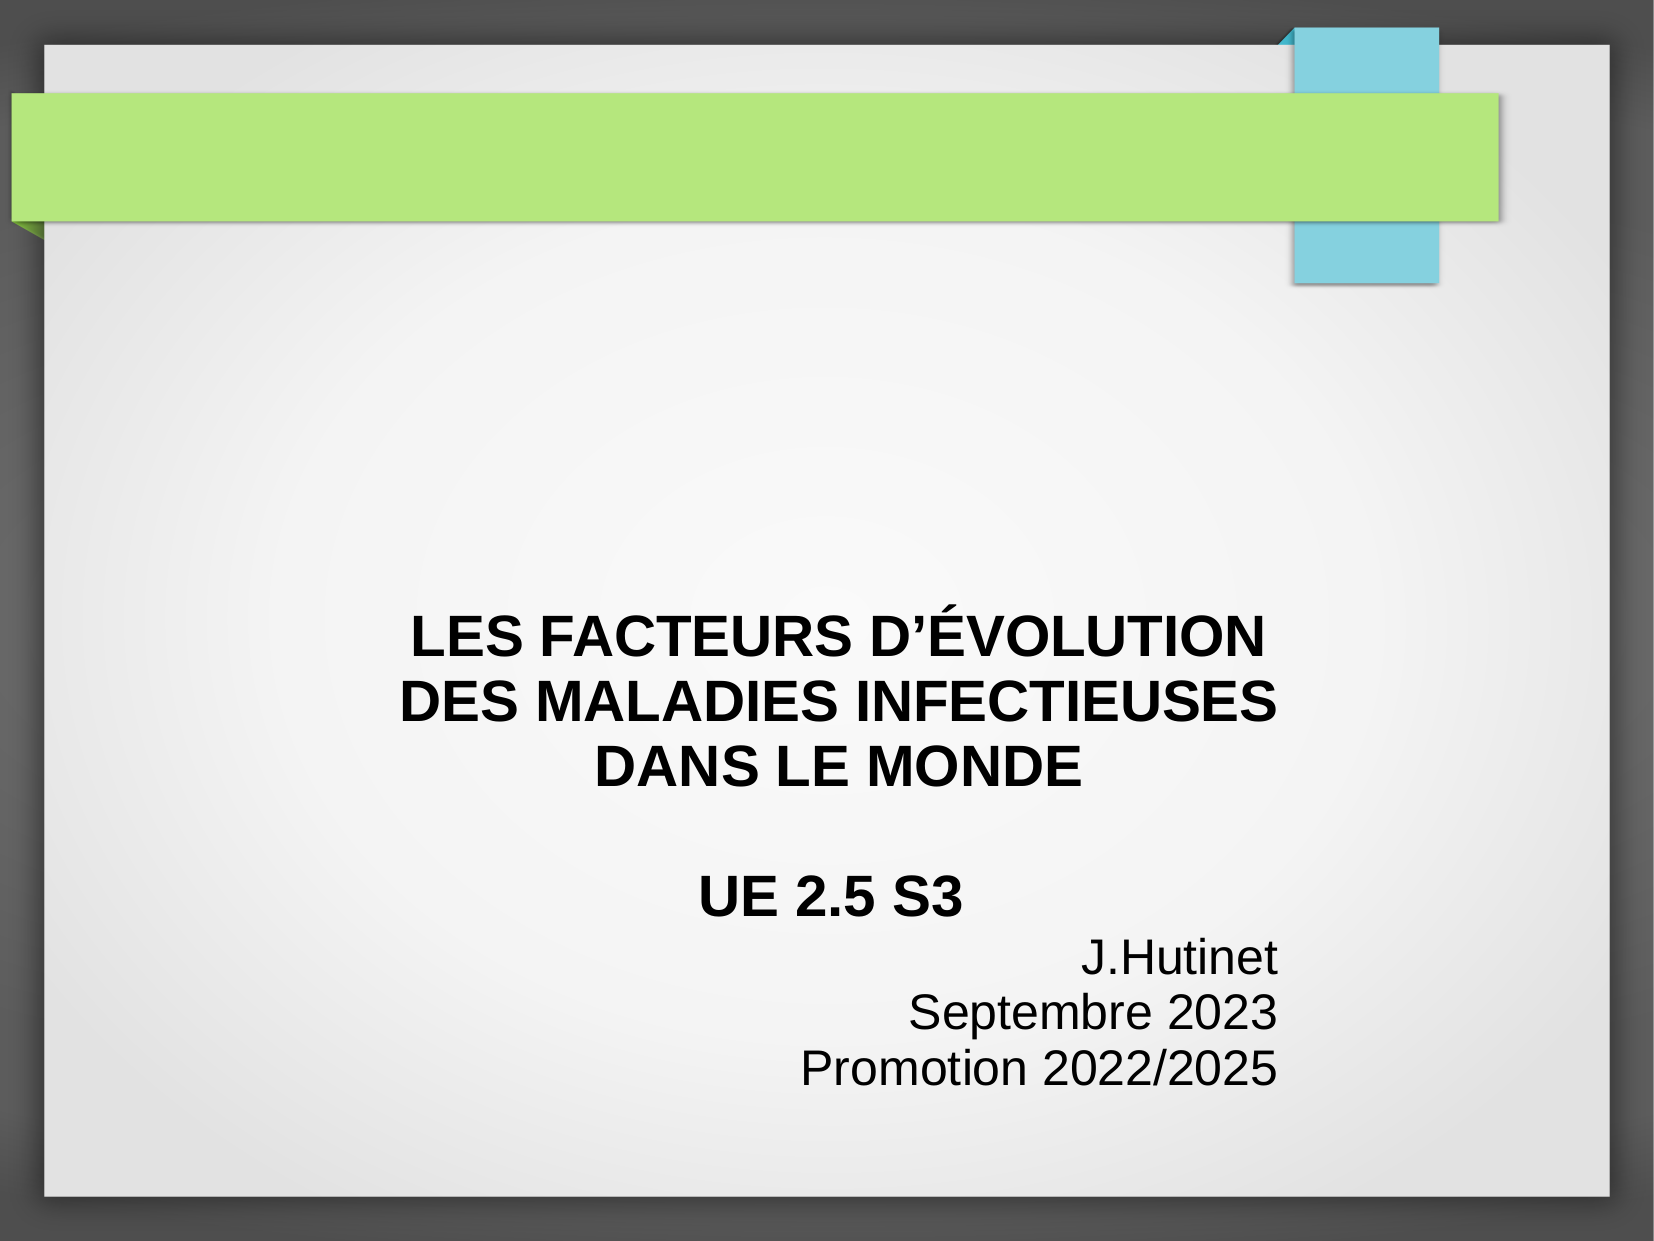

LES FACTEURS D’ÉVOLUTION DES MALADIES INFECTIEUSES
DANS LE MONDE
UE 2.5 S3
J.Hutinet
Septembre 2023
Promotion 2022/2025